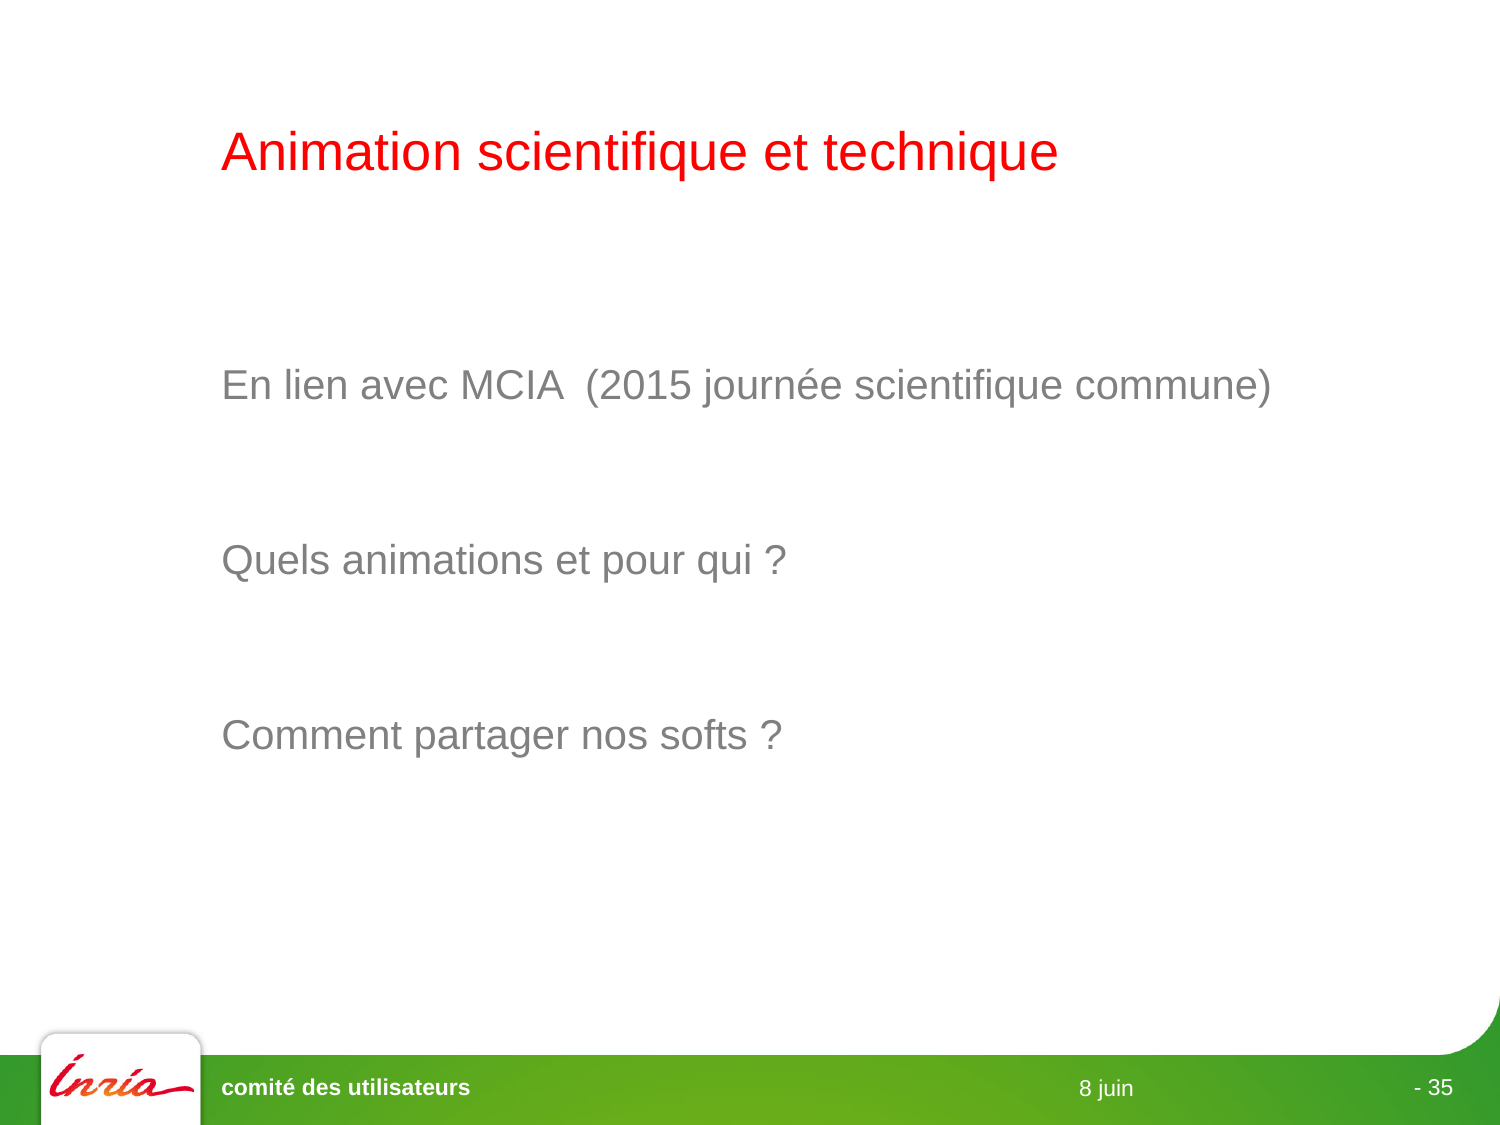

# Animation scientifique et technique
En lien avec MCIA (2015 journée scientifique commune)
Quels animations et pour qui ?
Comment partager nos softs ?
comité des utilisateurs
35
8 juin 2015